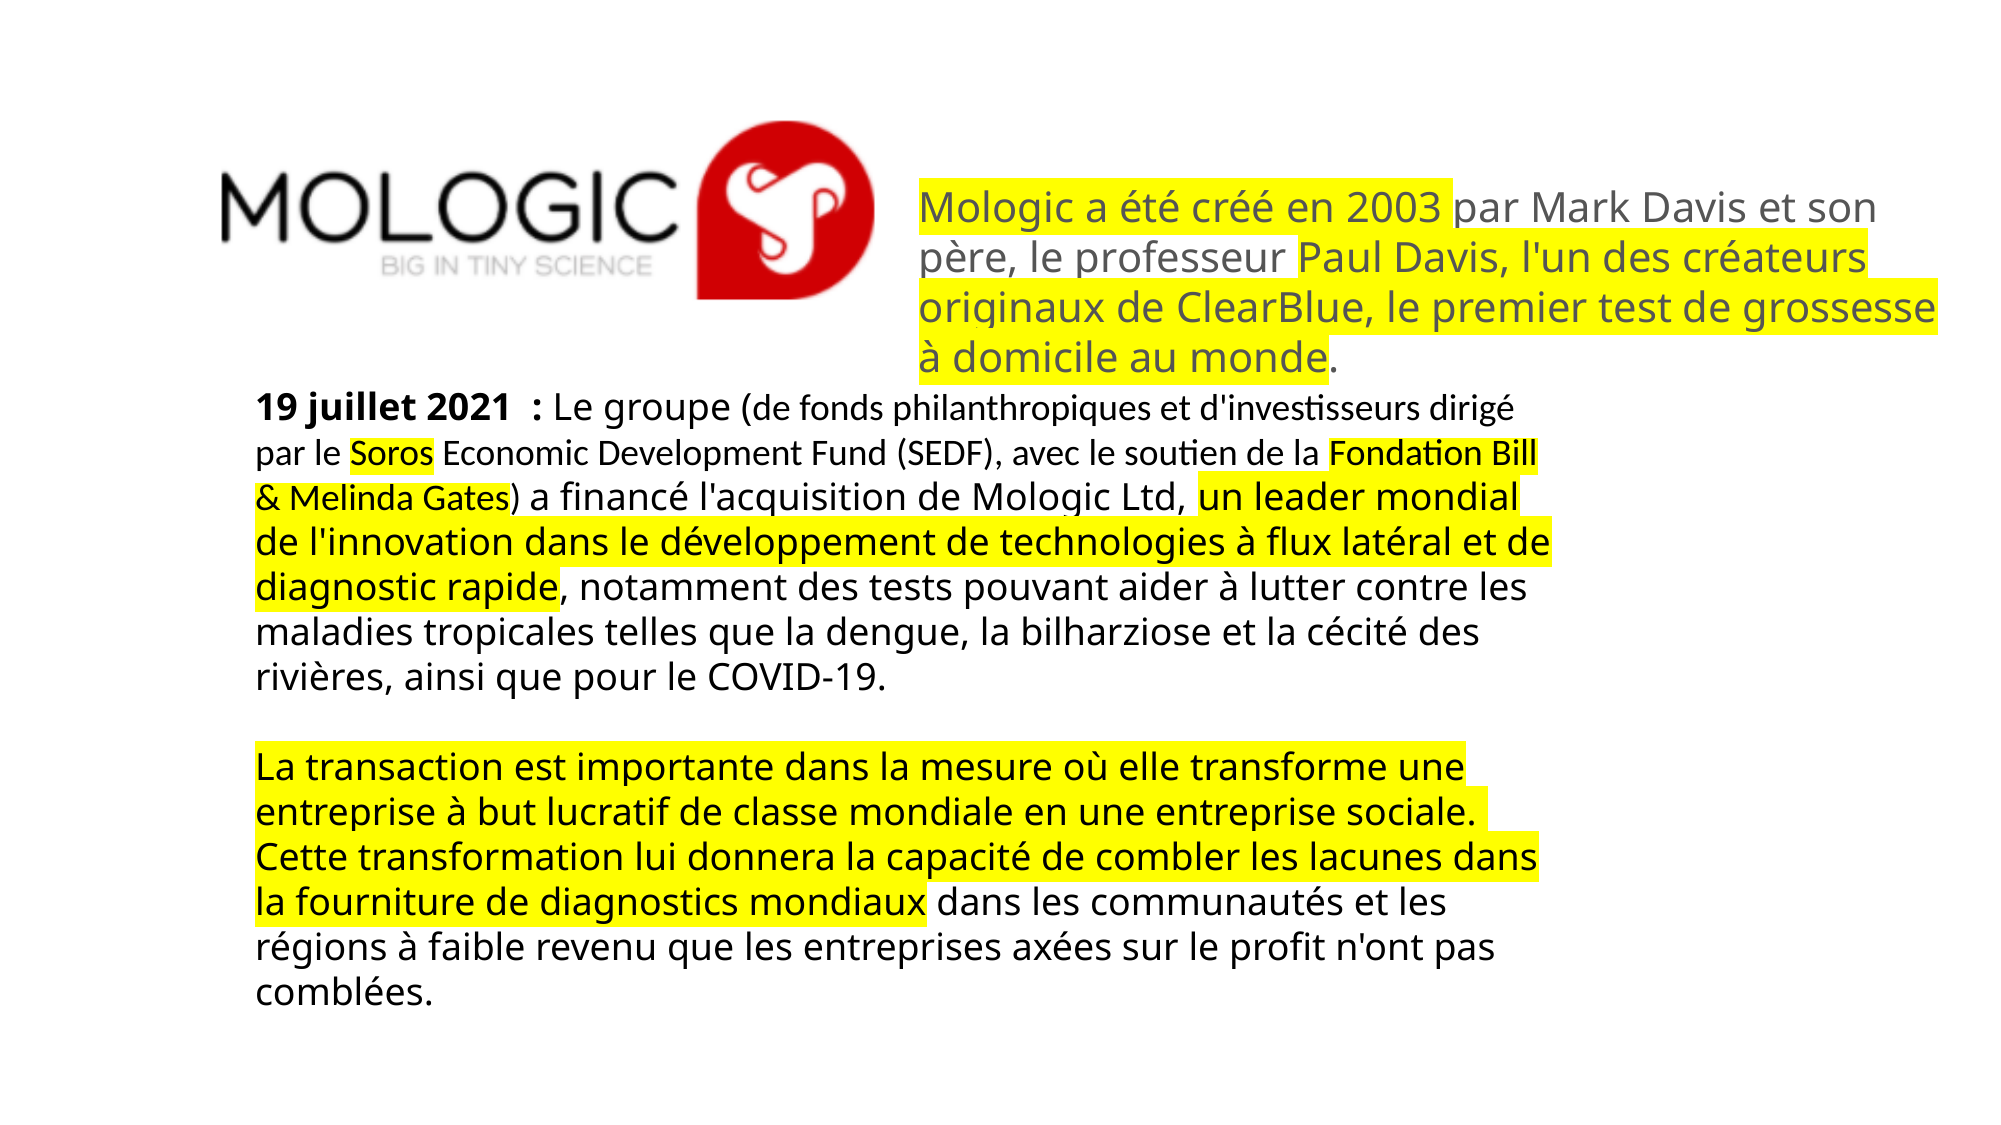

Mologic a été créé en 2003 par Mark Davis et son père, le professeur Paul Davis, l'un des créateurs originaux de ClearBlue, le premier test de grossesse à domicile au monde.
19 juillet 2021  : Le groupe (de fonds philanthropiques et d'investisseurs dirigé par le Soros Economic Development Fund (SEDF), avec le soutien de la Fondation Bill & Melinda Gates) a financé l'acquisition de Mologic Ltd, un leader mondial de l'innovation dans le développement de technologies à flux latéral et de diagnostic rapide, notamment des tests pouvant aider à lutter contre les maladies tropicales telles que la dengue, la bilharziose et la cécité des rivières, ainsi que pour le COVID-19.
La transaction est importante dans la mesure où elle transforme une entreprise à but lucratif de classe mondiale en une entreprise sociale.
Cette transformation lui donnera la capacité de combler les lacunes dans la fourniture de diagnostics mondiaux dans les communautés et les régions à faible revenu que les entreprises axées sur le profit n'ont pas comblées.